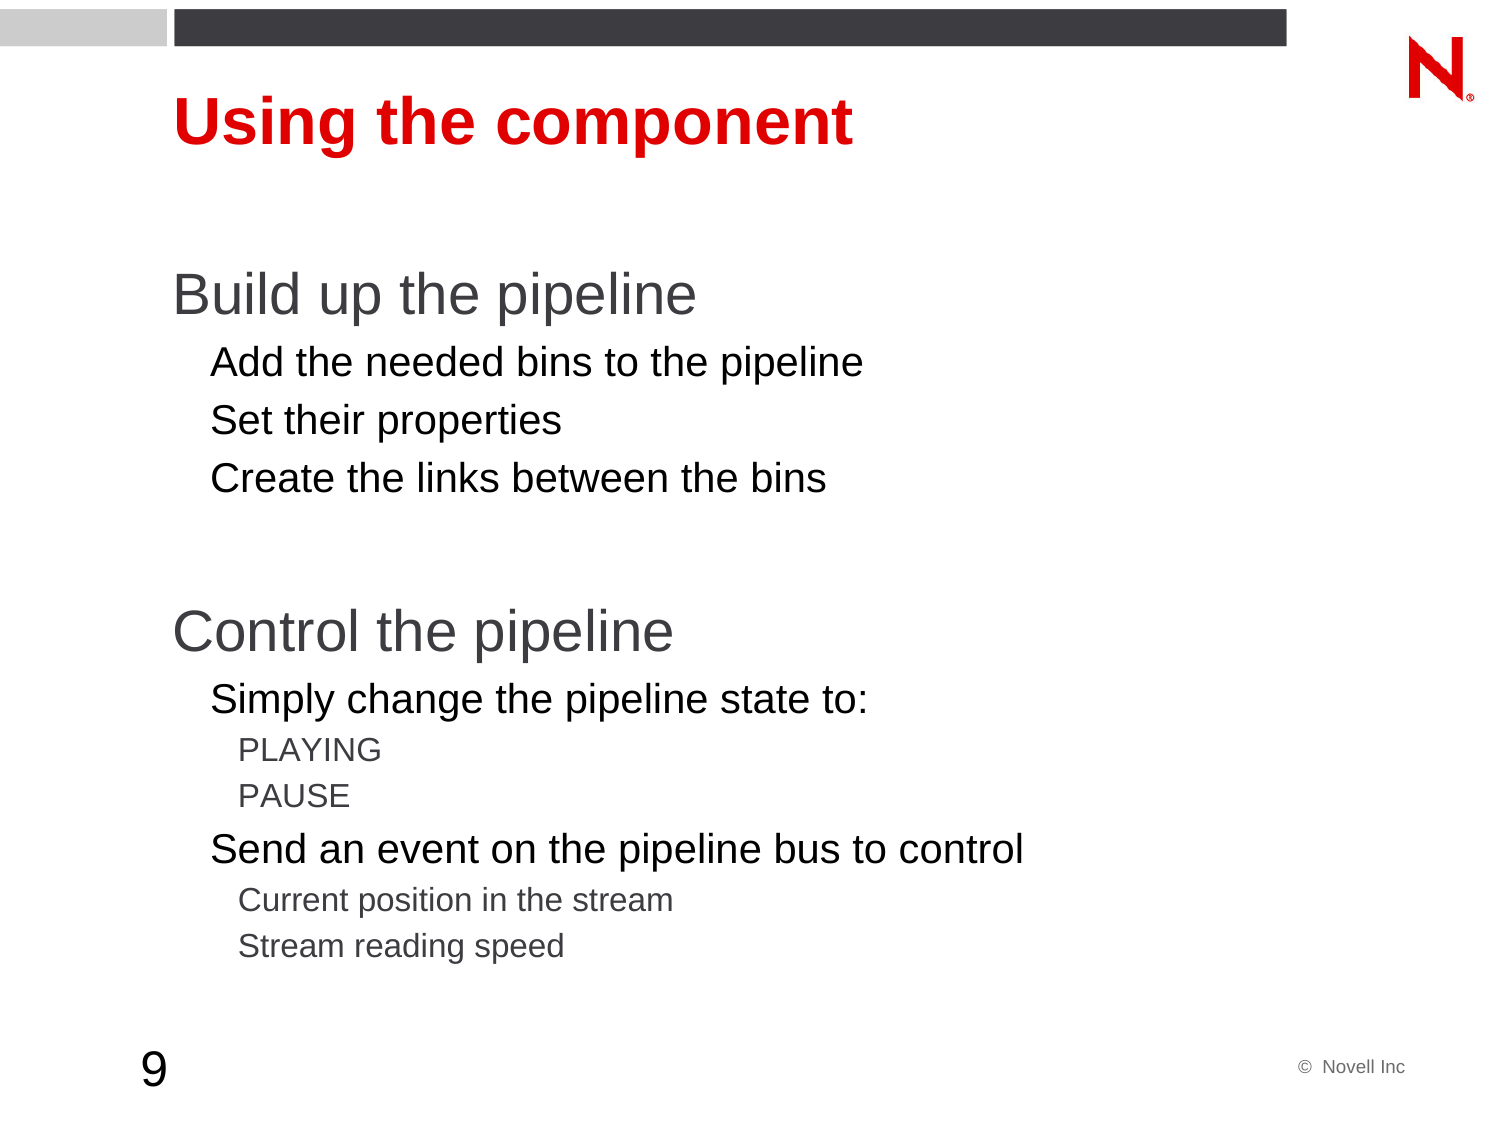

# Using the component
Build up the pipeline
Add the needed bins to the pipeline
Set their properties
Create the links between the bins
Control the pipeline
Simply change the pipeline state to:
PLAYING
PAUSE
Send an event on the pipeline bus to control
Current position in the stream
Stream reading speed